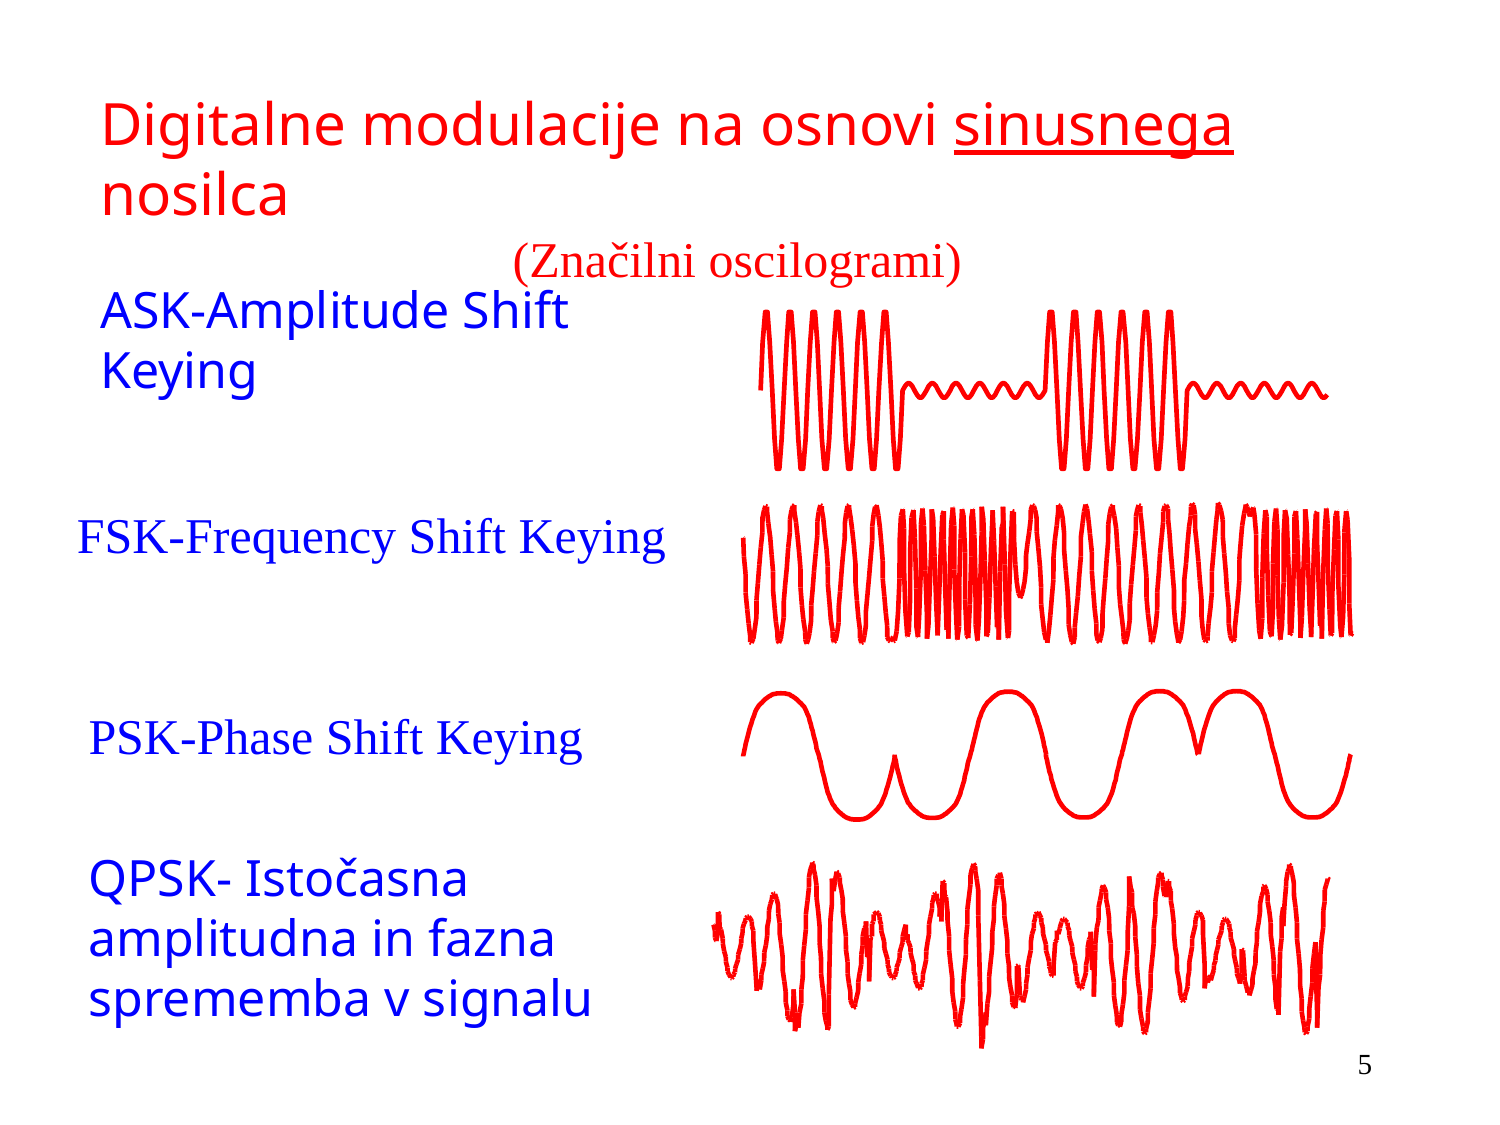

Digitalne modulacije na osnovi sinusnega nosilca
(Značilni oscilogrami)
ASK-Amplitude Shift Keying
FSK-Frequency Shift Keying
PSK-Phase Shift Keying
QPSK- Istočasna amplitudna in fazna sprememba v signalu